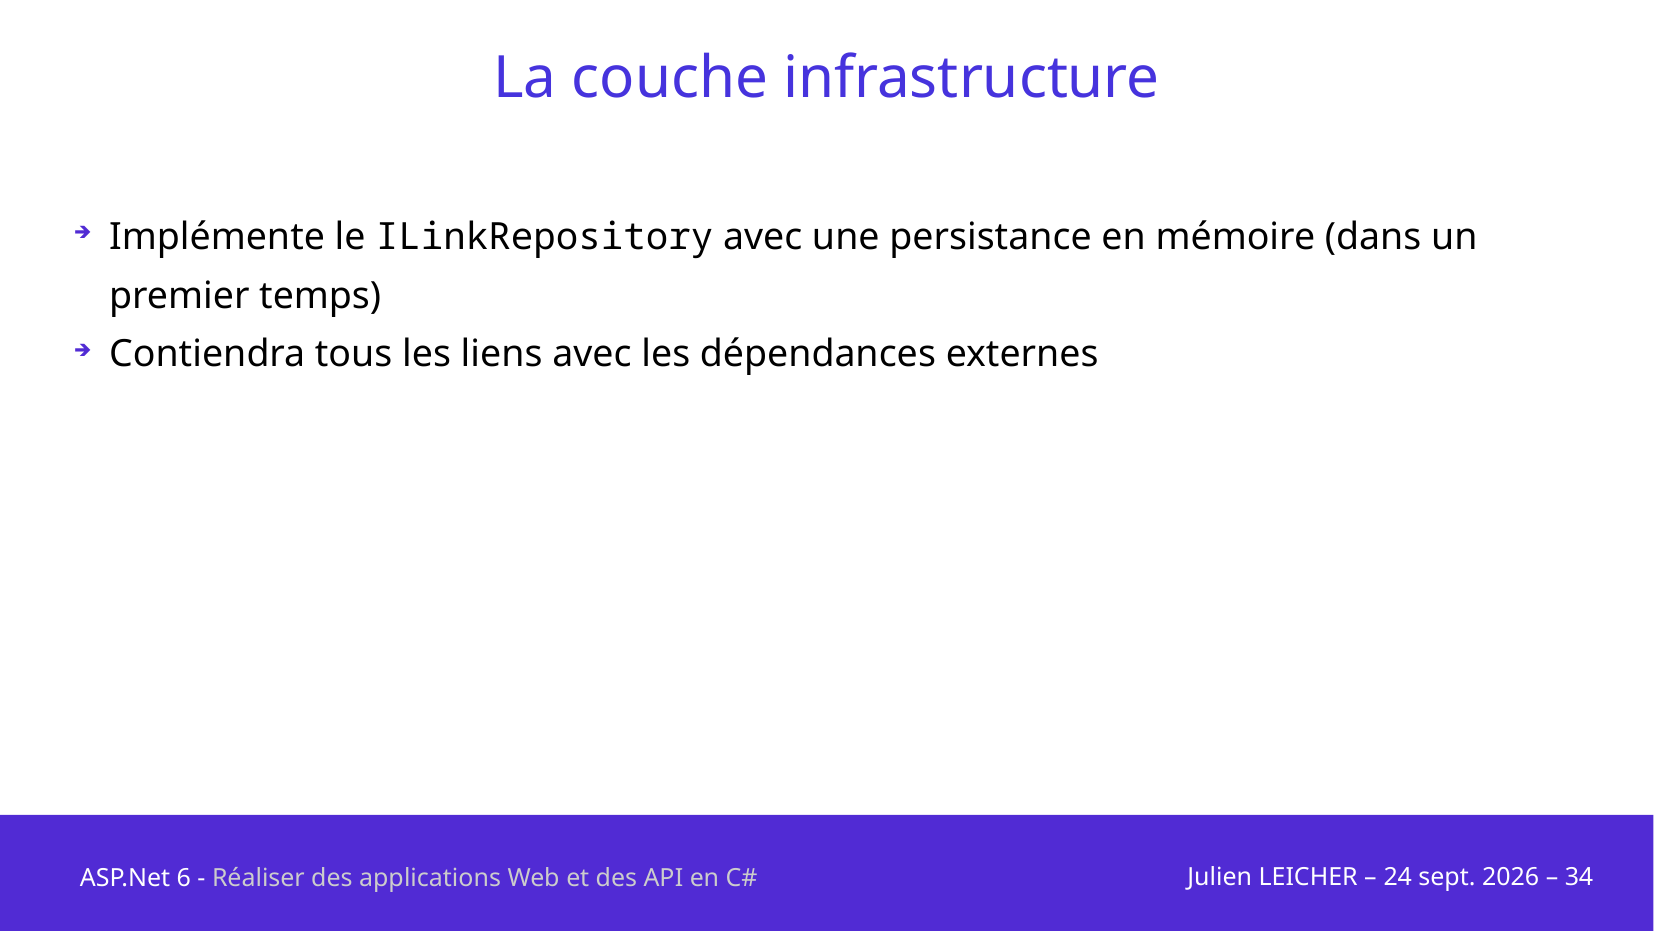

La couche infrastructure
Implémente le ILinkRepository avec une persistance en mémoire (dans un premier temps)
Contiendra tous les liens avec les dépendances externes
Julien LEICHER – –
ASP.Net 6 - Réaliser des applications Web et des API en C#